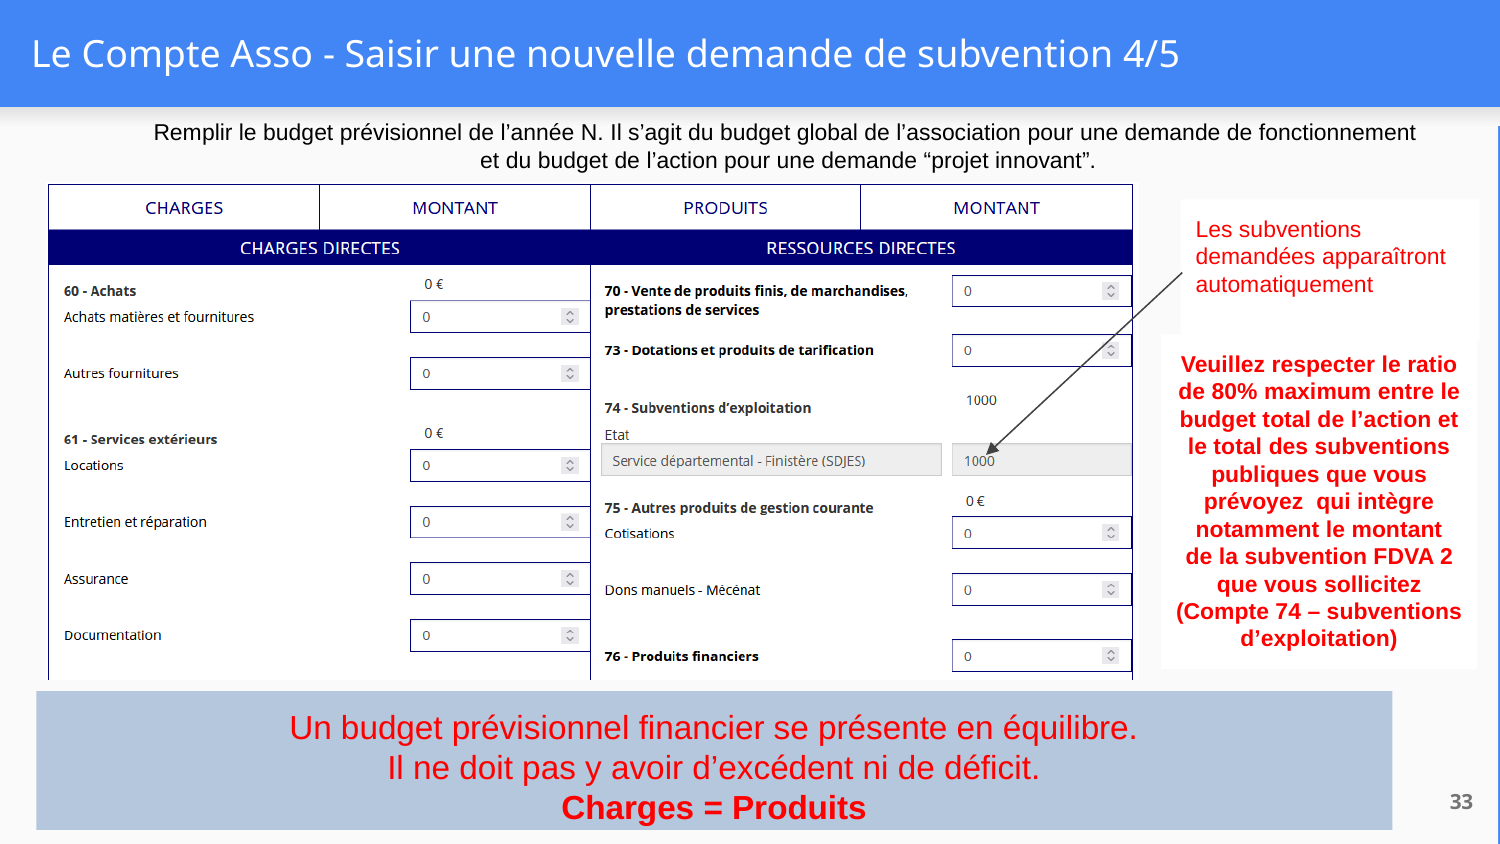

# Le Compte Asso - Saisir une nouvelle demande de subvention 4/5
Remplir le budget prévisionnel de l’année N. Il s’agit du budget global de l’association pour une demande de fonctionnement
et du budget de l’action pour une demande “projet innovant”.
Les subventions demandées apparaîtront automatiquement
Veuillez respecter le ratio de 80% maximum entre le budget total de l’action et
le total des subventions publiques que vous prévoyez qui intègre notamment le montant
de la subvention FDVA 2 que vous sollicitez (Compte 74 – subventions d’exploitation)
Un budget prévisionnel financier se présente en équilibre.
Il ne doit pas y avoir d’excédent ni de déficit.
Charges = Produits